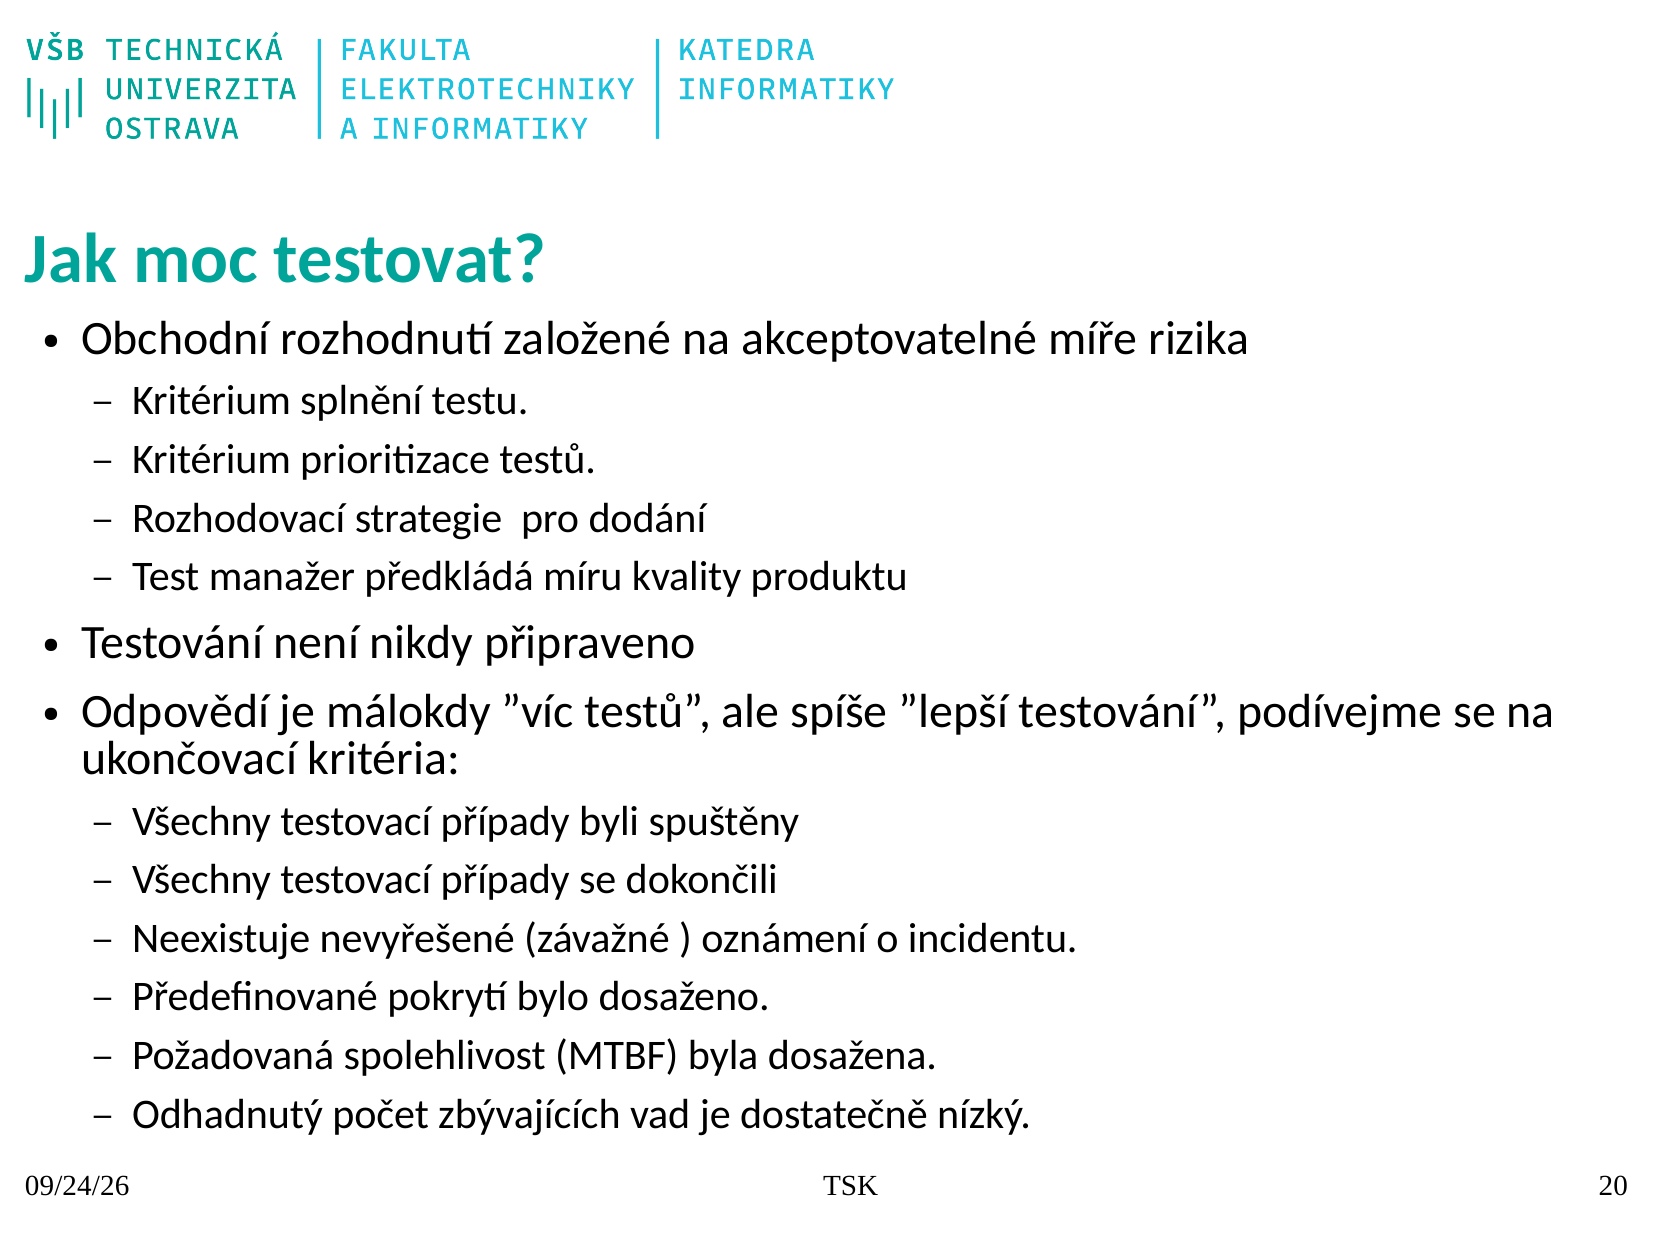

# Jak moc testovat?
Obchodní rozhodnutí založené na akceptovatelné míře rizika
Kritérium splnění testu.
Kritérium prioritizace testů.
Rozhodovací strategie pro dodání
Test manažer předkládá míru kvality produktu
Testování není nikdy připraveno
Odpovědí je málokdy ”víc testů”, ale spíše ”lepší testování”, podívejme se na ukončovací kritéria:
Všechny testovací případy byli spuštěny
Všechny testovací případy se dokončili
Neexistuje nevyřešené (závažné ) oznámení o incidentu.
Předefinované pokrytí bylo dosaženo.
Požadovaná spolehlivost (MTBF) byla dosažena.
Odhadnutý počet zbývajících vad je dostatečně nízký.
TSK
20